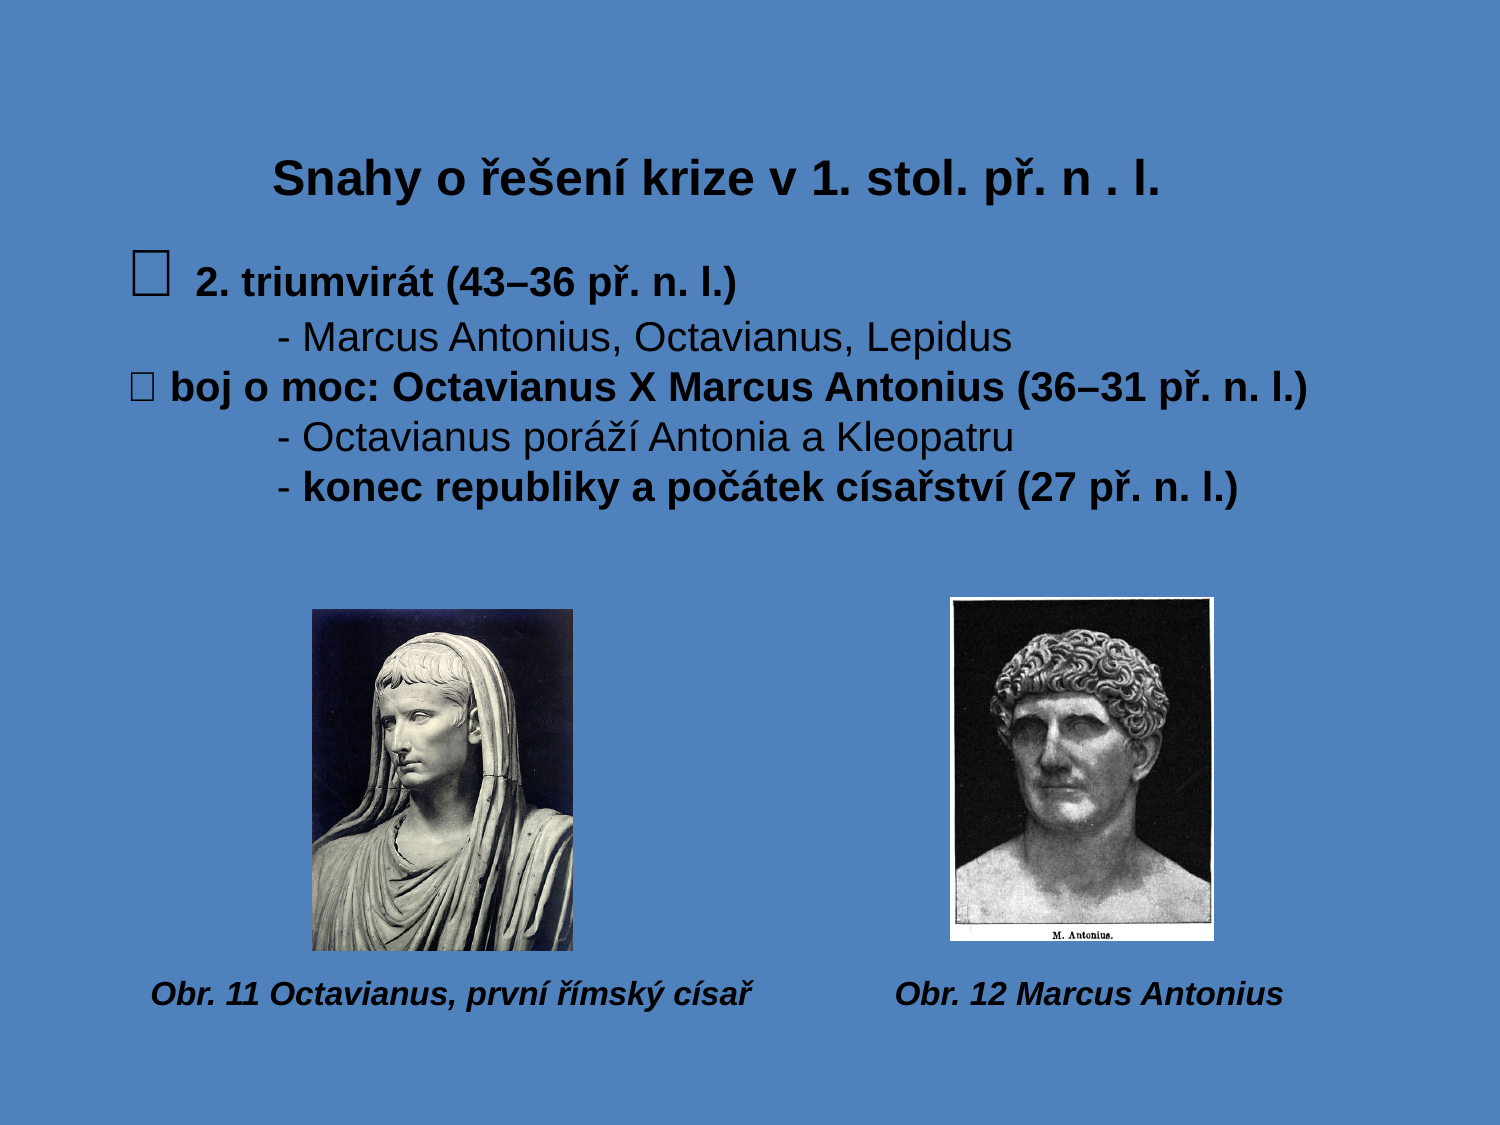

Snahy o řešení krize v 1. stol. př. n . l.
 2. triumvirát (43–36 př. n. l.)
	- Marcus Antonius, Octavianus, Lepidus
 boj o moc: Octavianus X Marcus Antonius (36–31 př. n. l.)
	- Octavianus poráží Antonia a Kleopatru
	- konec republiky a počátek císařství (27 př. n. l.)
Obr. 11 Octavianus, první římský císař
Obr. 12 Marcus Antonius